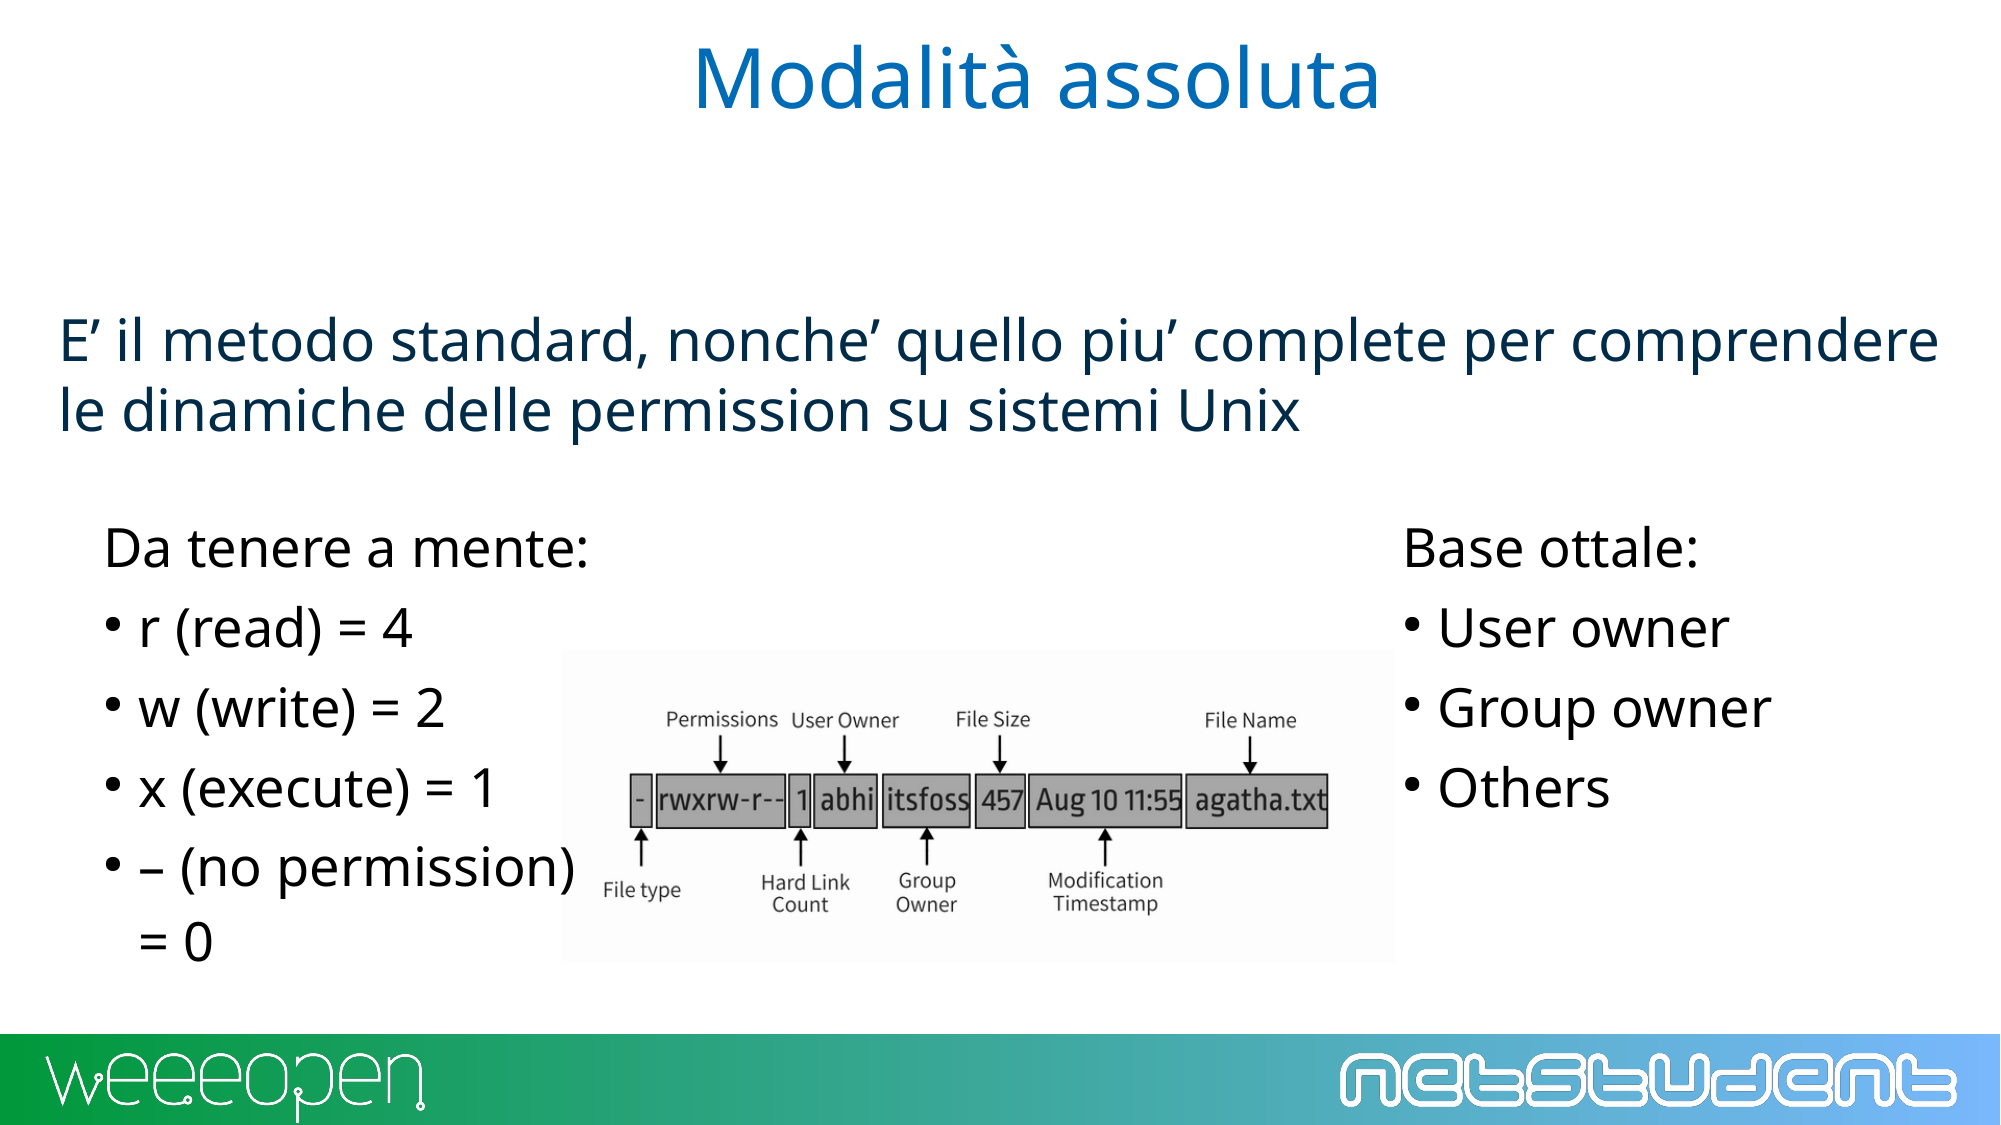

# Modalità assoluta
E’ il metodo standard, nonche’ quello piu’ complete per comprendere le dinamiche delle permission su sistemi Unix
Da tenere a mente:
r (read) = 4
w (write) = 2
x (execute) = 1
– (no permission) = 0
Base ottale:
User owner
Group owner
Others